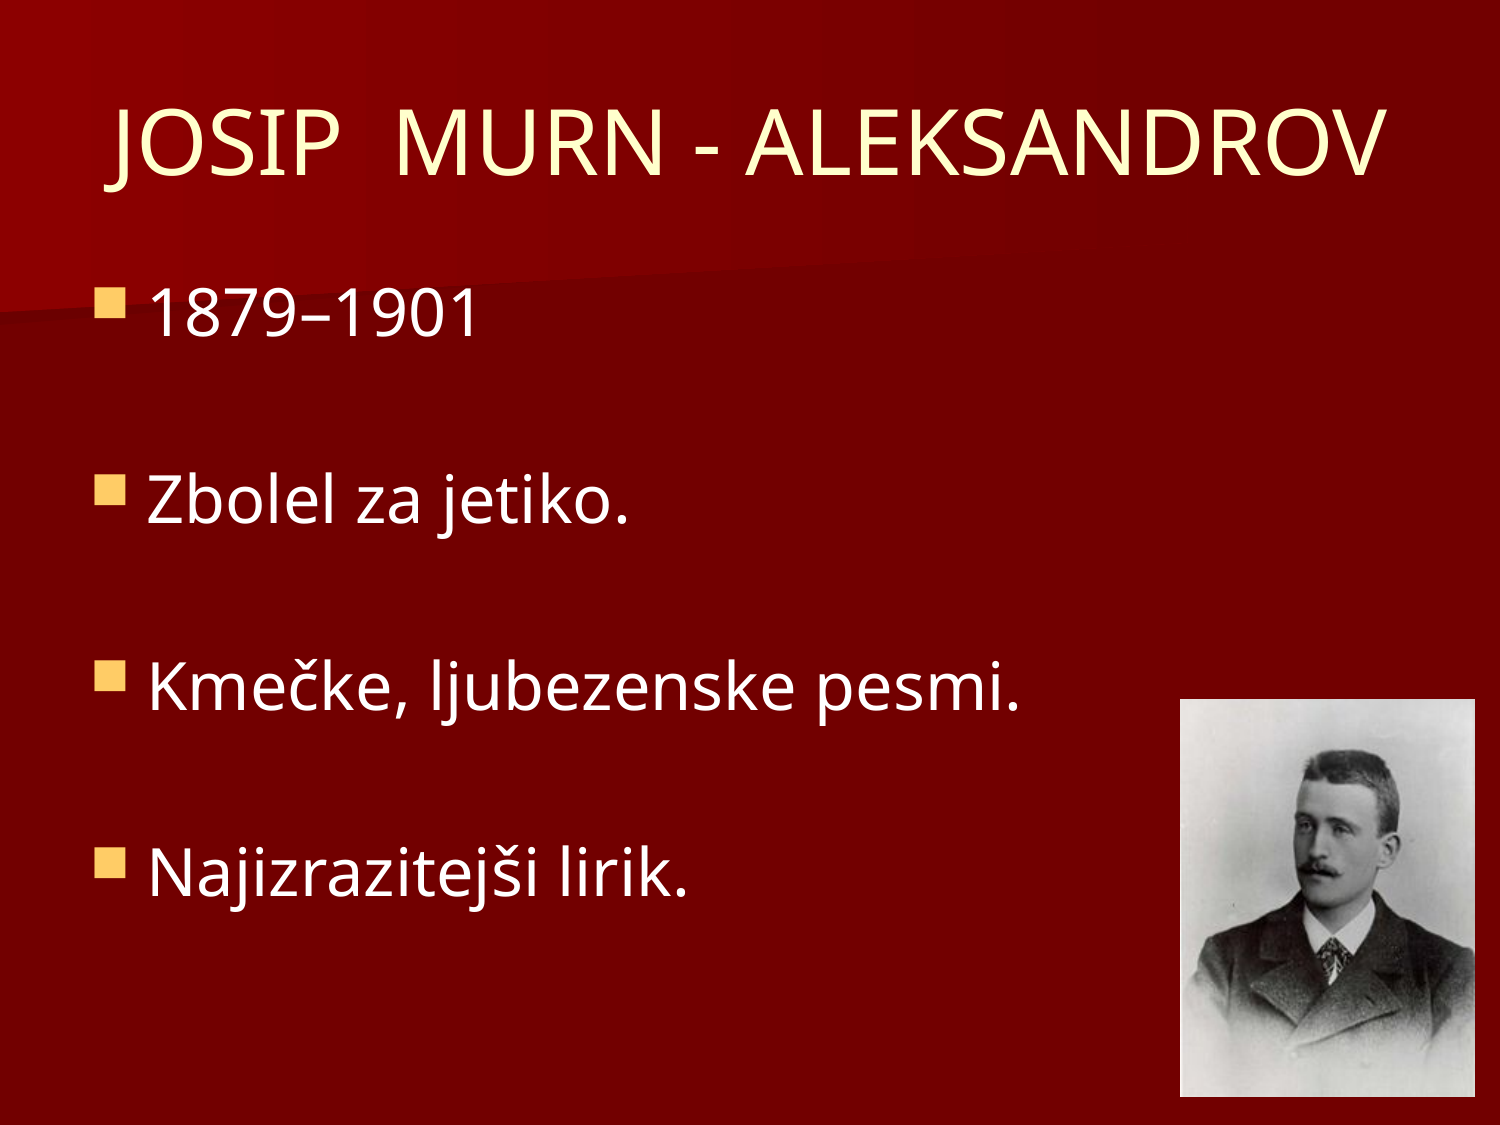

# JOSIP MURN - ALEKSANDROV
1879–1901
Zbolel za jetiko.
Kmečke, ljubezenske pesmi.
Najizrazitejši lirik.